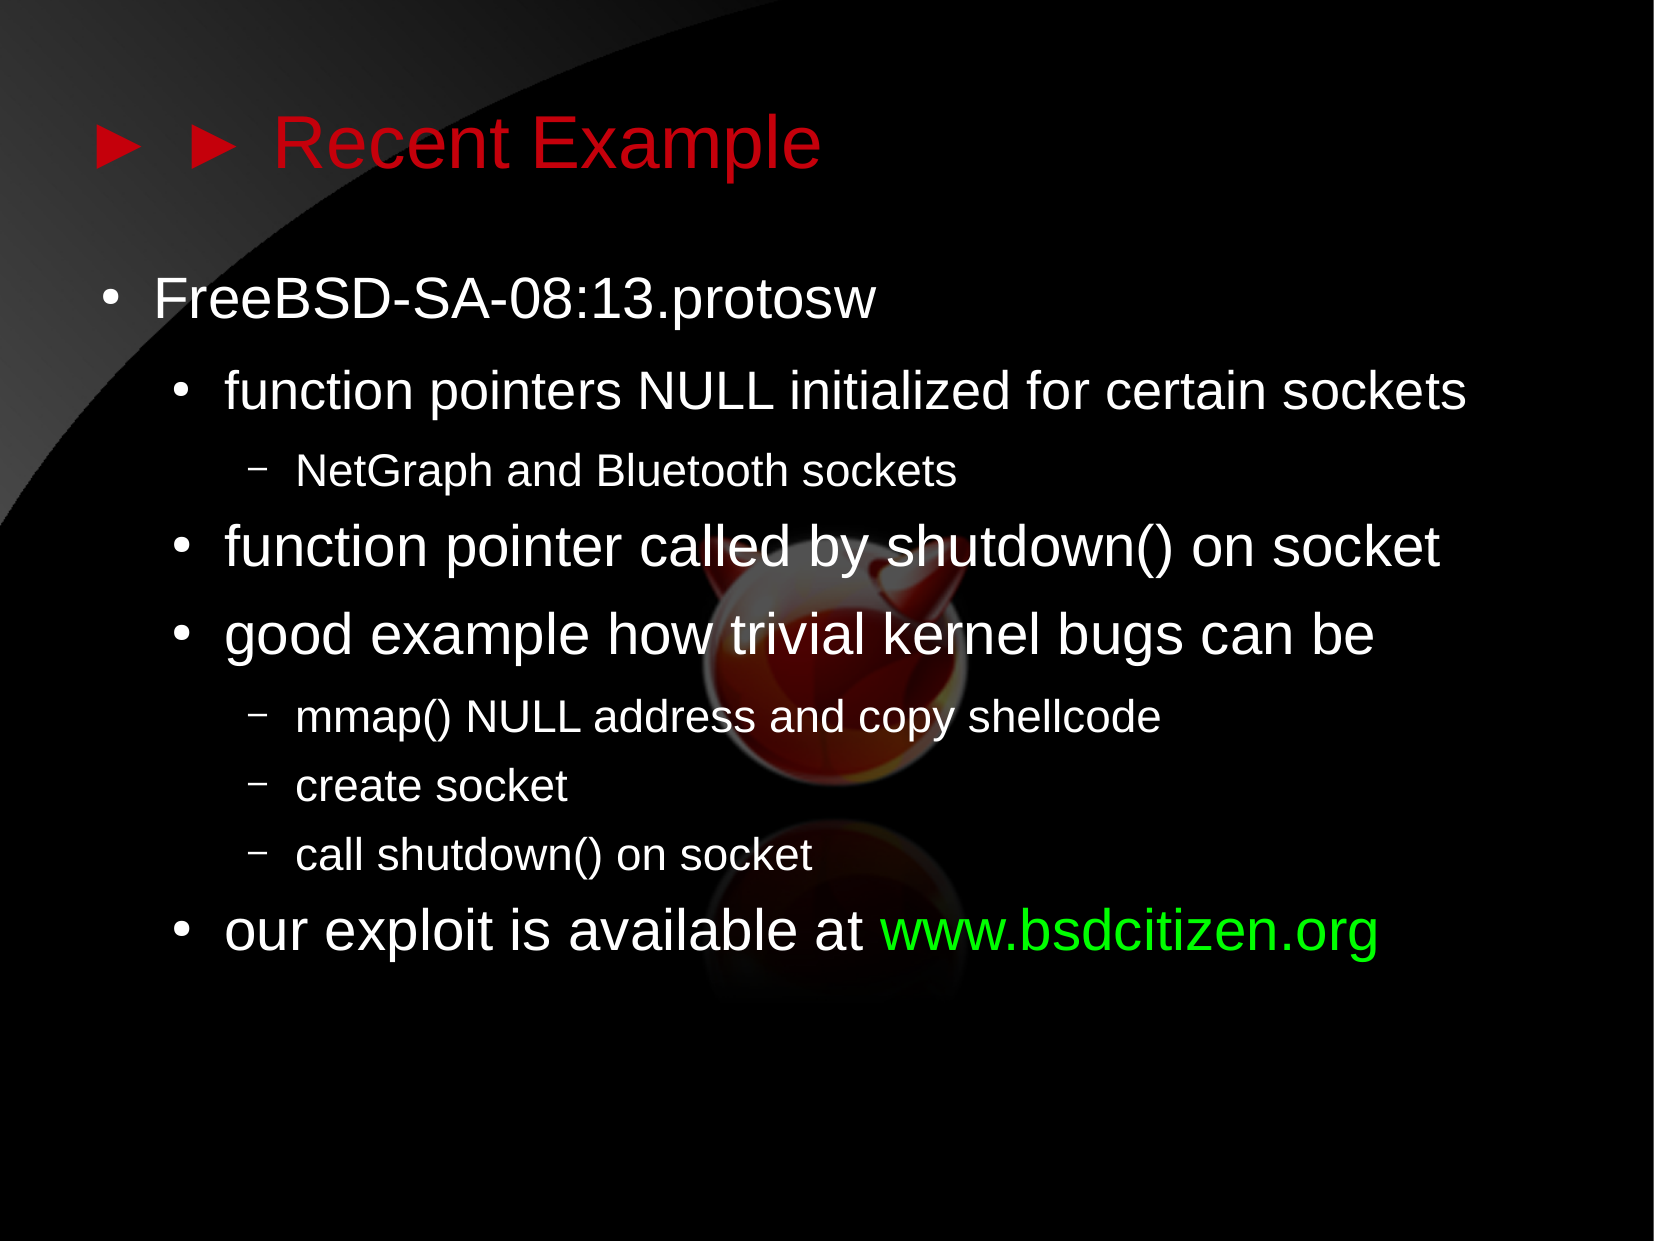

# ► ► Recent Example
FreeBSD-SA-08:13.protosw
function pointers NULL initialized for certain sockets
NetGraph and Bluetooth sockets
function pointer called by shutdown() on socket
good example how trivial kernel bugs can be
mmap() NULL address and copy shellcode
create socket
call shutdown() on socket
our exploit is available at www.bsdcitizen.org